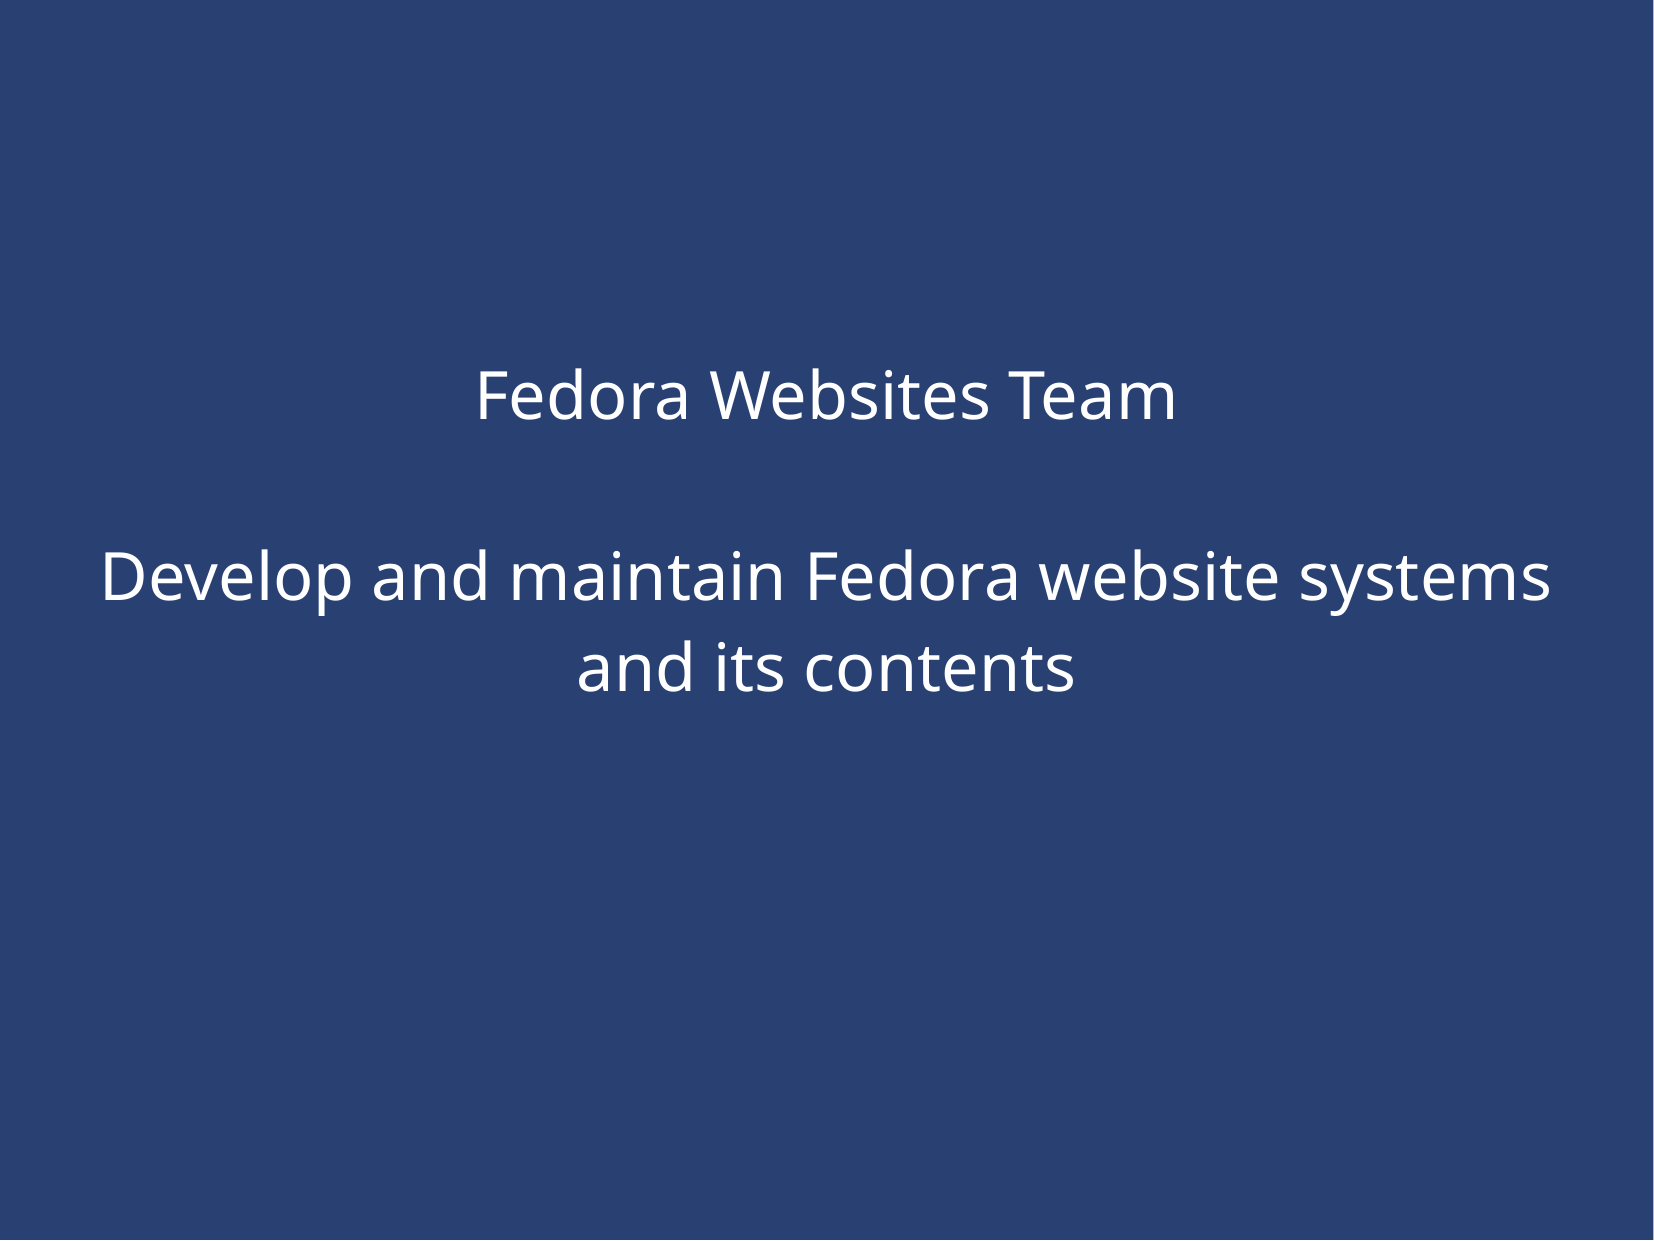

# Fedora Websites Team
Develop and maintain Fedora website systems and its contents